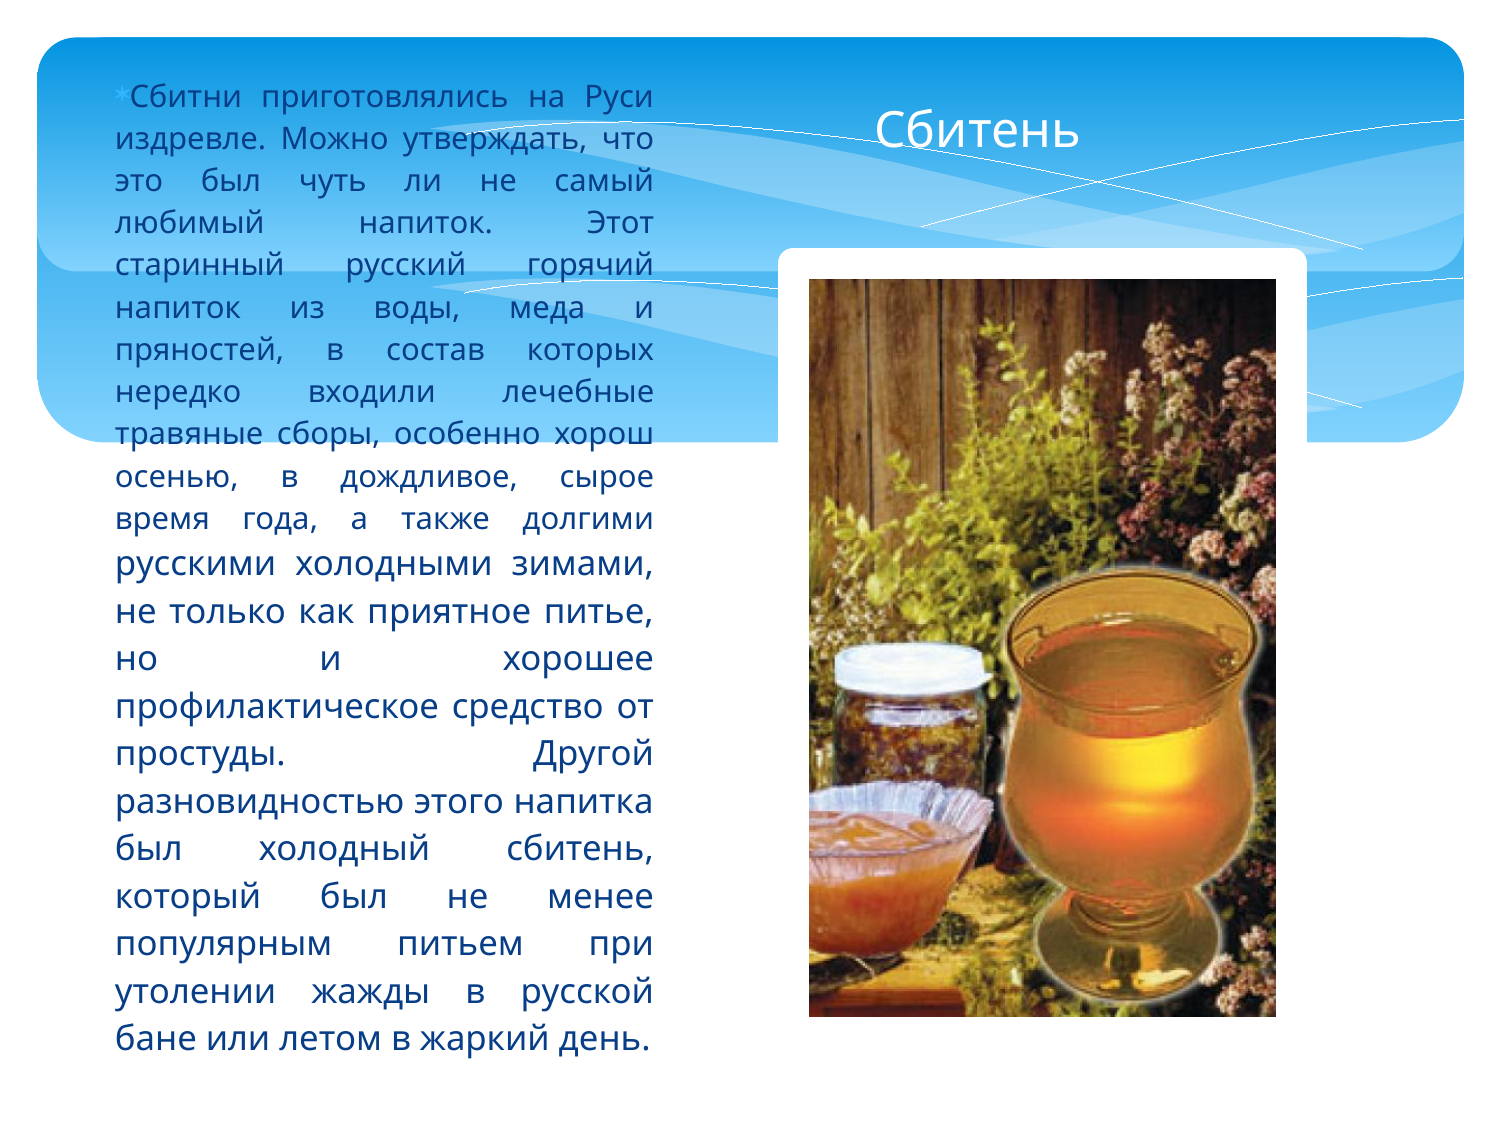

# Сбитни приготовлялись на Руси издревле. Можно утверждать, что это был чуть ли не самый любимый напиток. Этот старинный русский горячий напиток из воды, меда и пряностей, в состав которых нередко входили лечебные травяные сборы, особенно хорош осенью, в дождливое, сырое время года, а также долгими русскими холодными зимами, не только как приятное питье, но и хорошее профилактическое средство от простуды. Другой разновидностью этого напитка был холодный сбитень, который был не менее популярным питьем при утолении жажды в русской бане или летом в жаркий день.
Сбитень